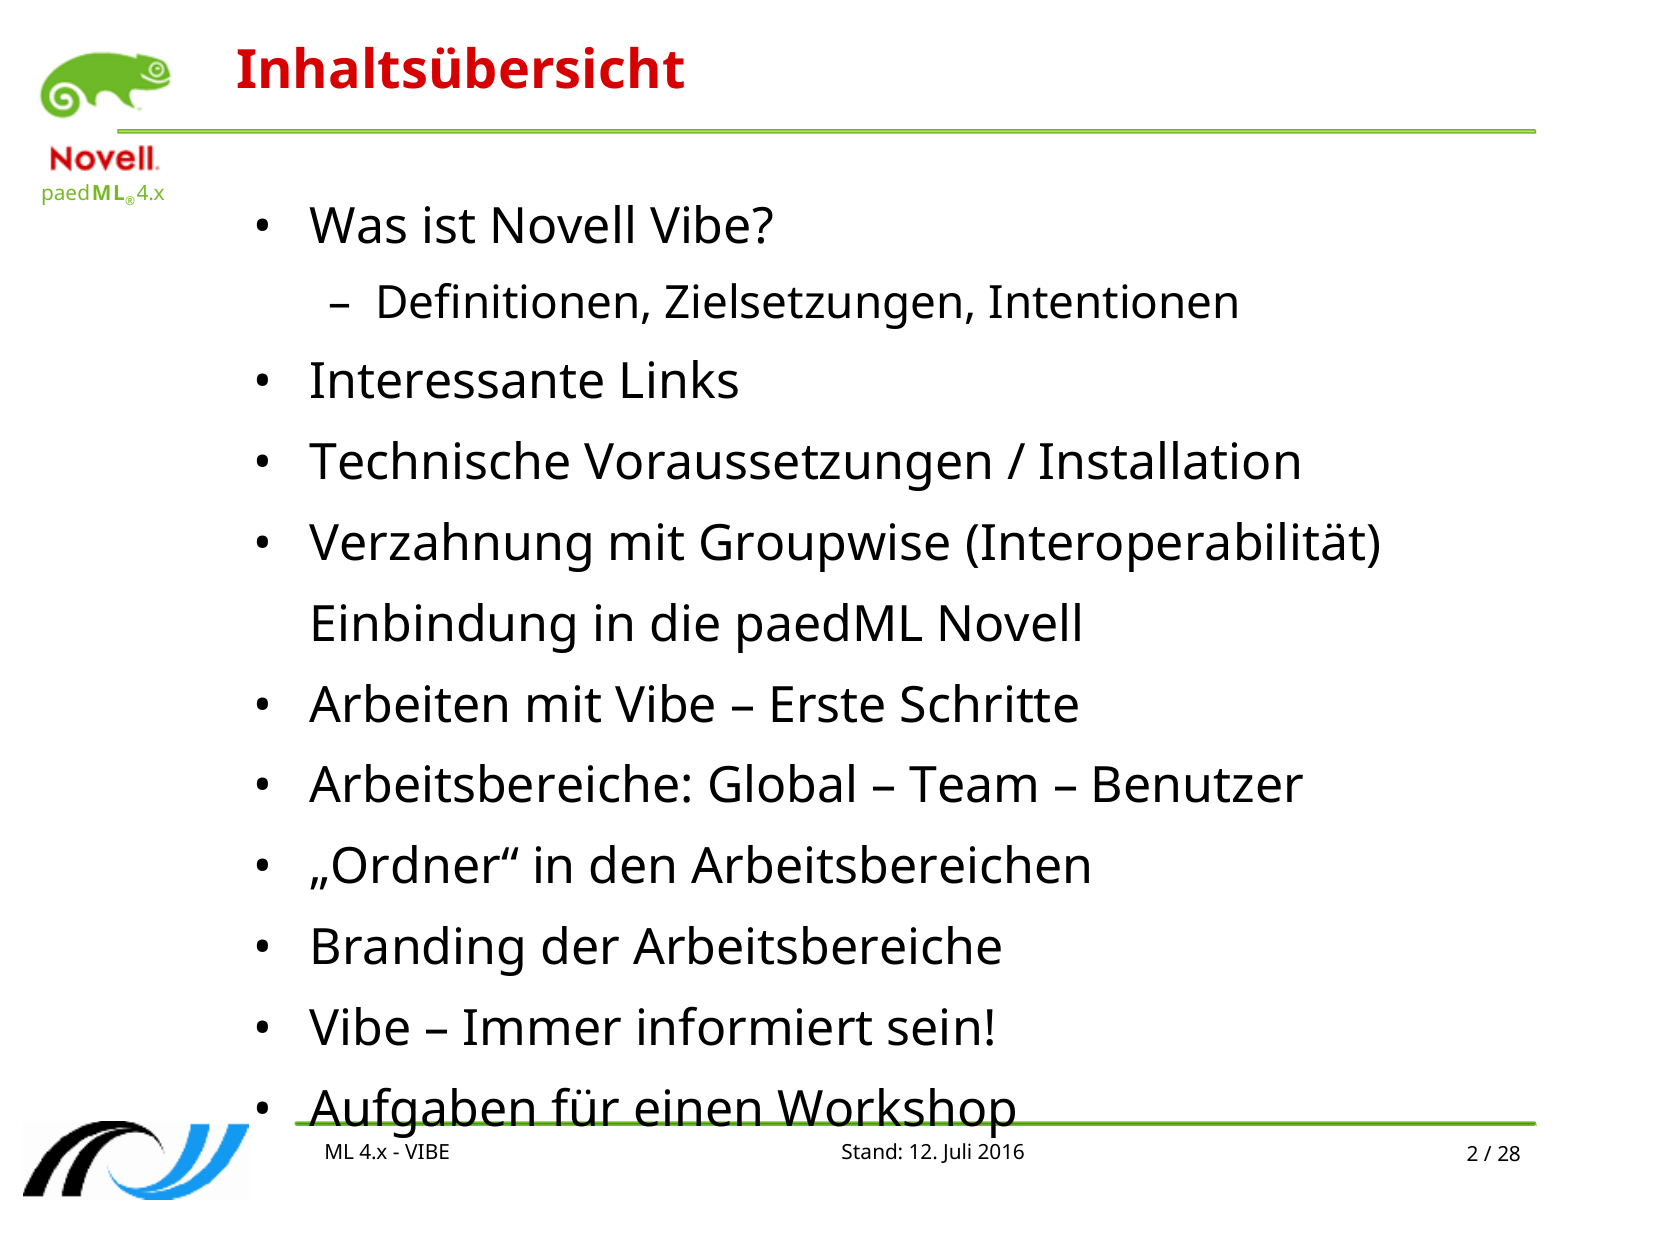

# Inhaltsübersicht
Was ist Novell Vibe?
Definitionen, Zielsetzungen, Intentionen
Interessante Links
Technische Voraussetzungen / Installation
Verzahnung mit Groupwise (Interoperabilität)
Einbindung in die paedML Novell
Arbeiten mit Vibe – Erste Schritte
Arbeitsbereiche: Global – Team – Benutzer
„Ordner“ in den Arbeitsbereichen
Branding der Arbeitsbereiche
Vibe – Immer informiert sein!
Aufgaben für einen Workshop
ML 4.x - VIBE
12. Juli 2016
2